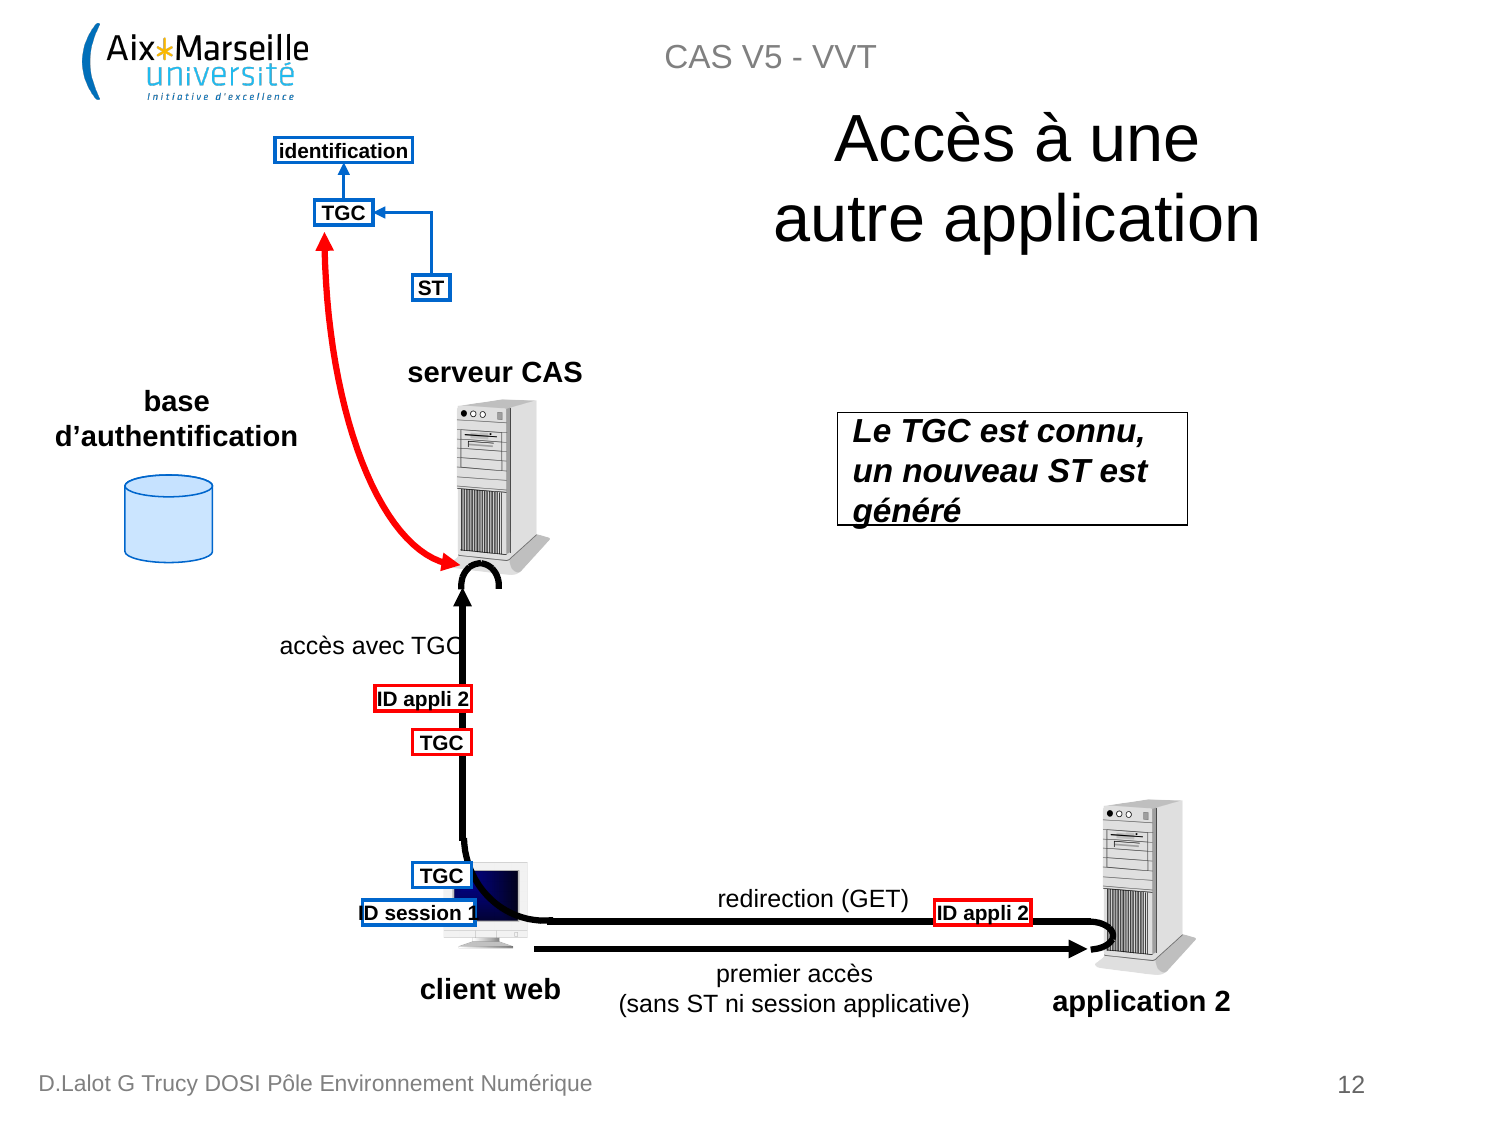

# Accès à une autre application
identification
TGC
ST
serveur CAS
base
d’authentification
Le TGC est connu, un nouveau ST est généré
accès avec TGC
ID appli 2
TGC
TGC
redirection (GET)
ID appli 2
ID session 1
premier accès
(sans ST ni session applicative)
client web
application 2